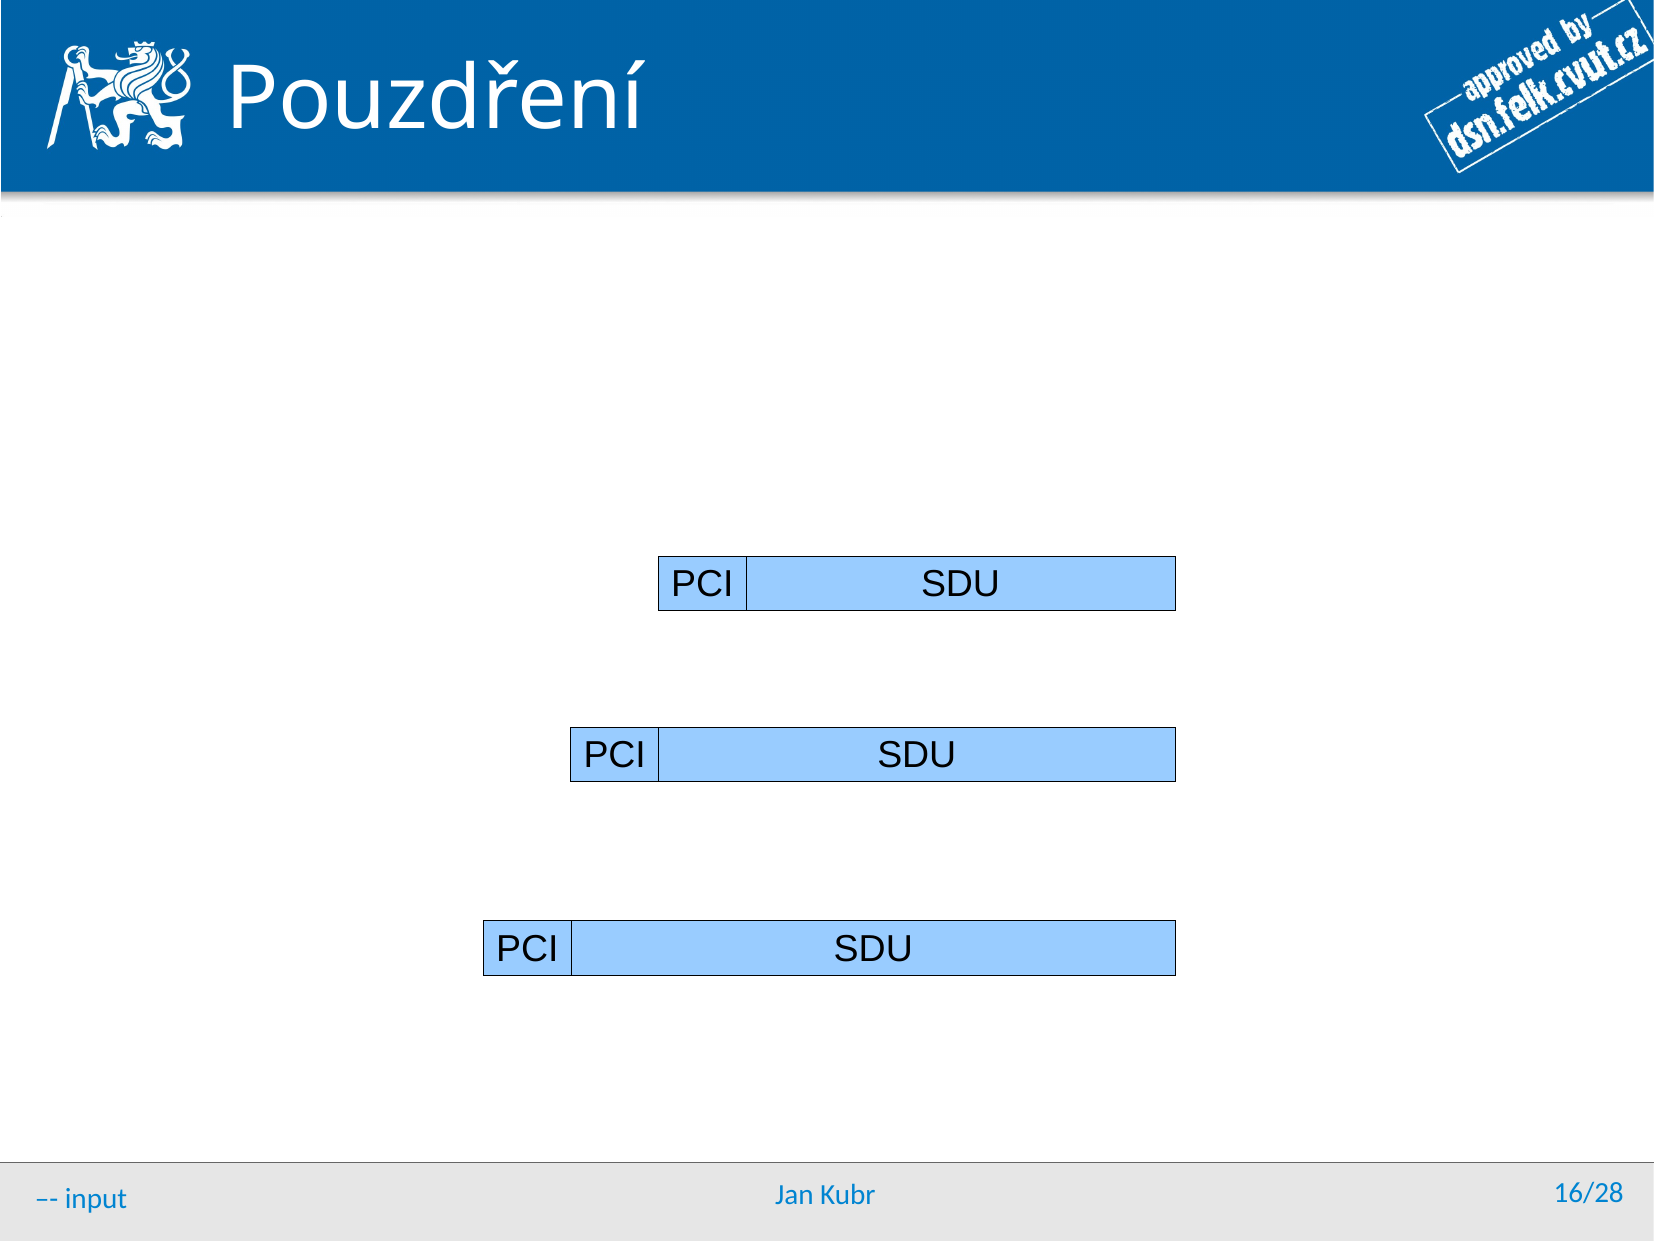

# Pouzdření
SDU
PCI
SDU
PCI
PCI
SDU
16
Jan Kubr
02/2006